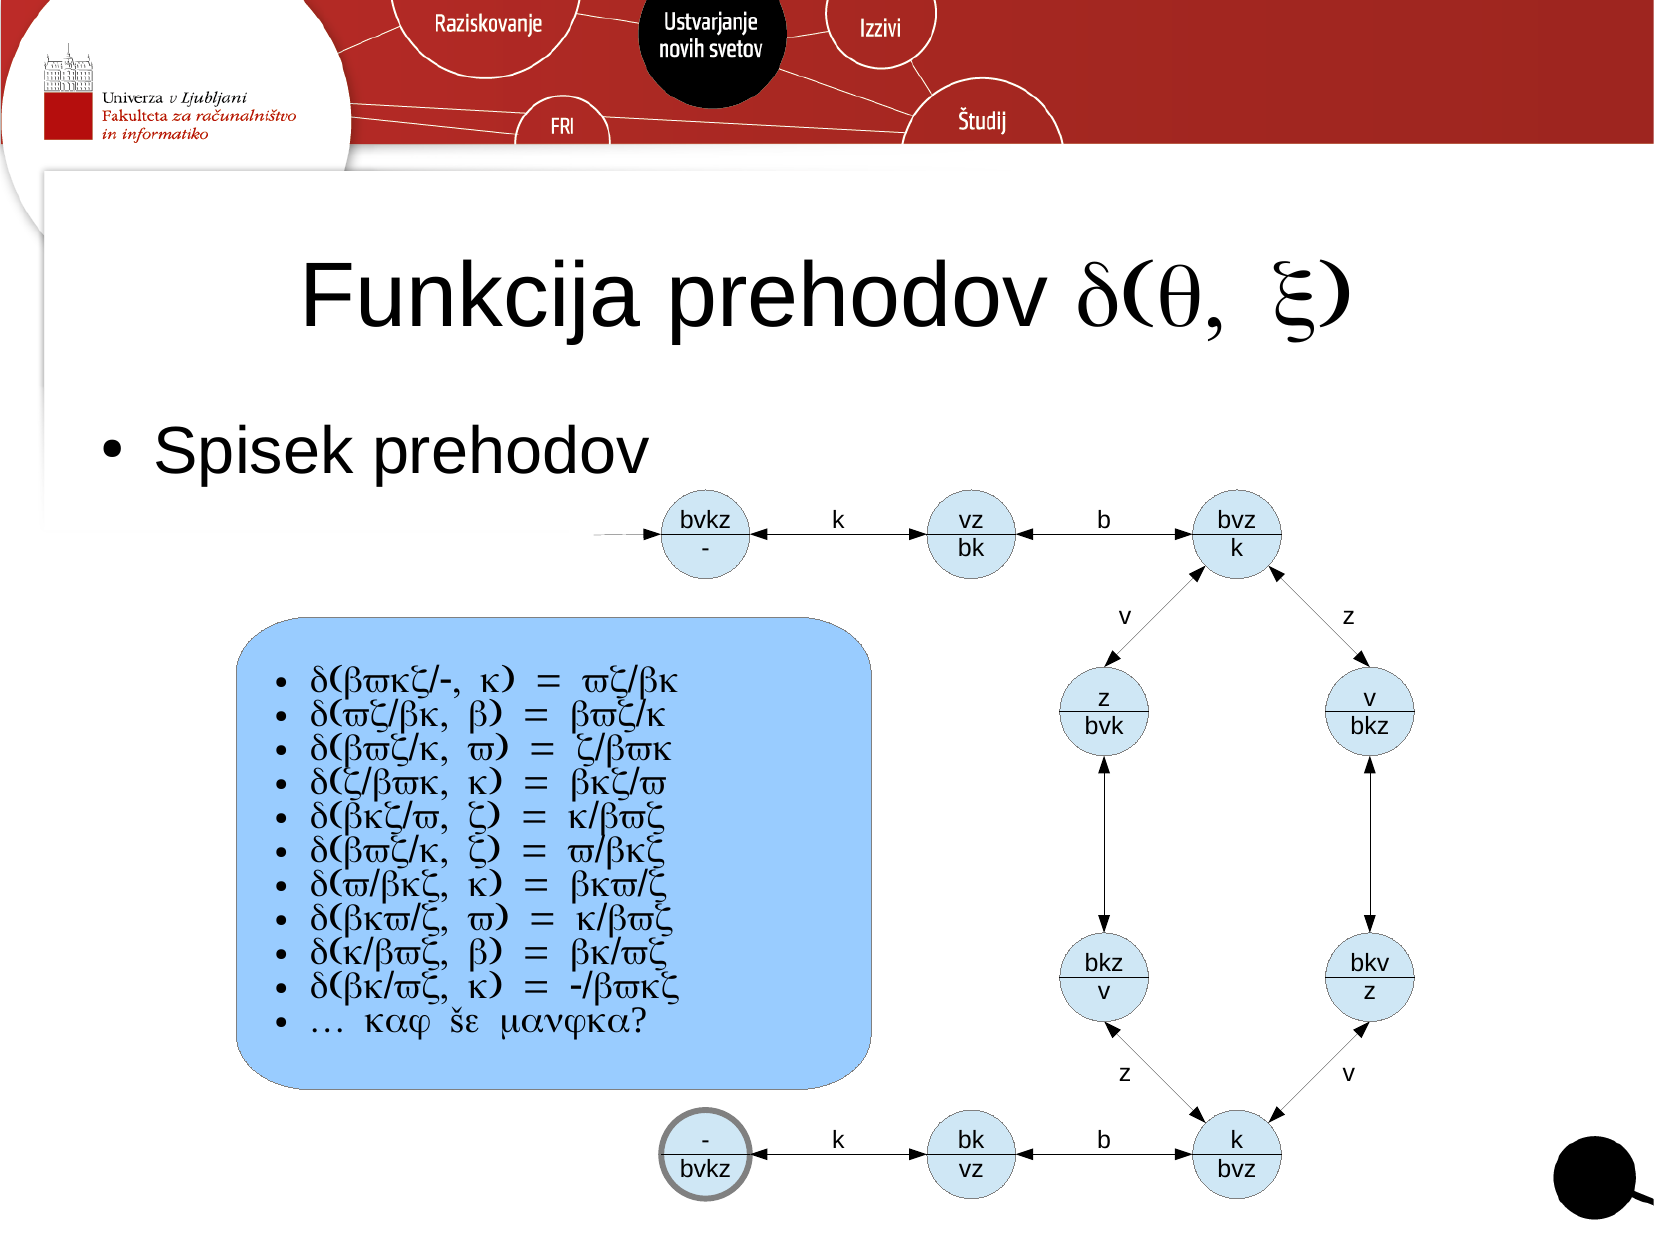

# Funkcija prehodov δ(q, x)
Spisek prehodov
bvkz
-
vz
bk
bvz
k
z
bvk
v
bkz
bkz
v
bkv
z
-
bvkz
bk
vz
k
bvz
δ(bvkz/-, k) = vz/bk
δ(vz/bk, b) = bvz/k
δ(bvz/k, v) = z/bvk
δ(z/bvk, k) = bkz/v
δ(bkz/v, z) = k/bvz
δ(bvz/k, z) = v/bkz
δ(v/bkz, k) = bkv/z
δ(bkv/z, v) = k/bvz
δ(k/bvz, b) = bk/vz
δ(bk/vz, k) = -/bvkz
… kaj še manjka?